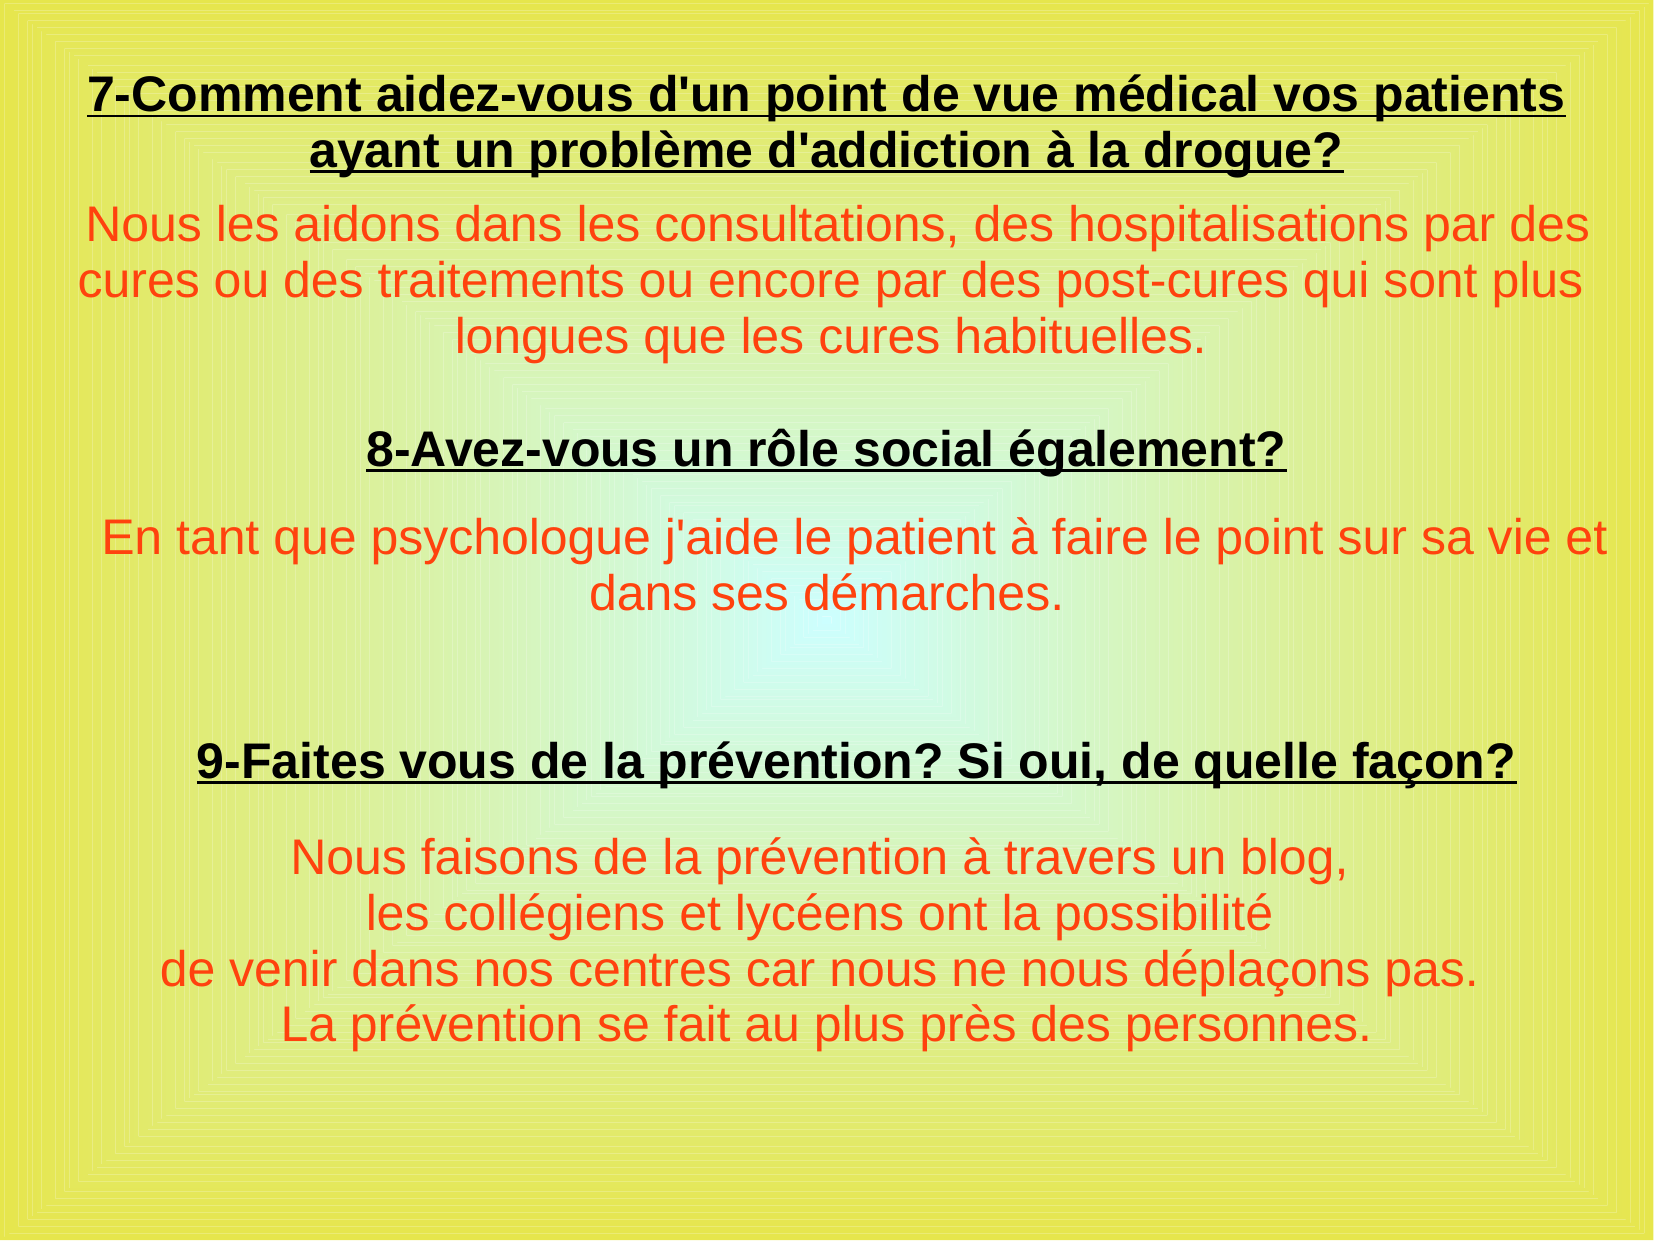

7-Comment aidez-vous d'un point de vue médical vos patients
ayant un problème d'addiction à la drogue?
 Nous les aidons dans les consultations, des hospitalisations par des cures ou des traitements ou encore par des post-cures qui sont plus longues que les cures habituelles.
8-Avez-vous un rôle social également?
 En tant que psychologue j'aide le patient à faire le point sur sa vie et dans ses démarches.
 9-Faites vous de la prévention? Si oui, de quelle façon?
Nous faisons de la prévention à travers un blog,
les collégiens et lycéens ont la possibilité
de venir dans nos centres car nous ne nous déplaçons pas.
La prévention se fait au plus près des personnes.